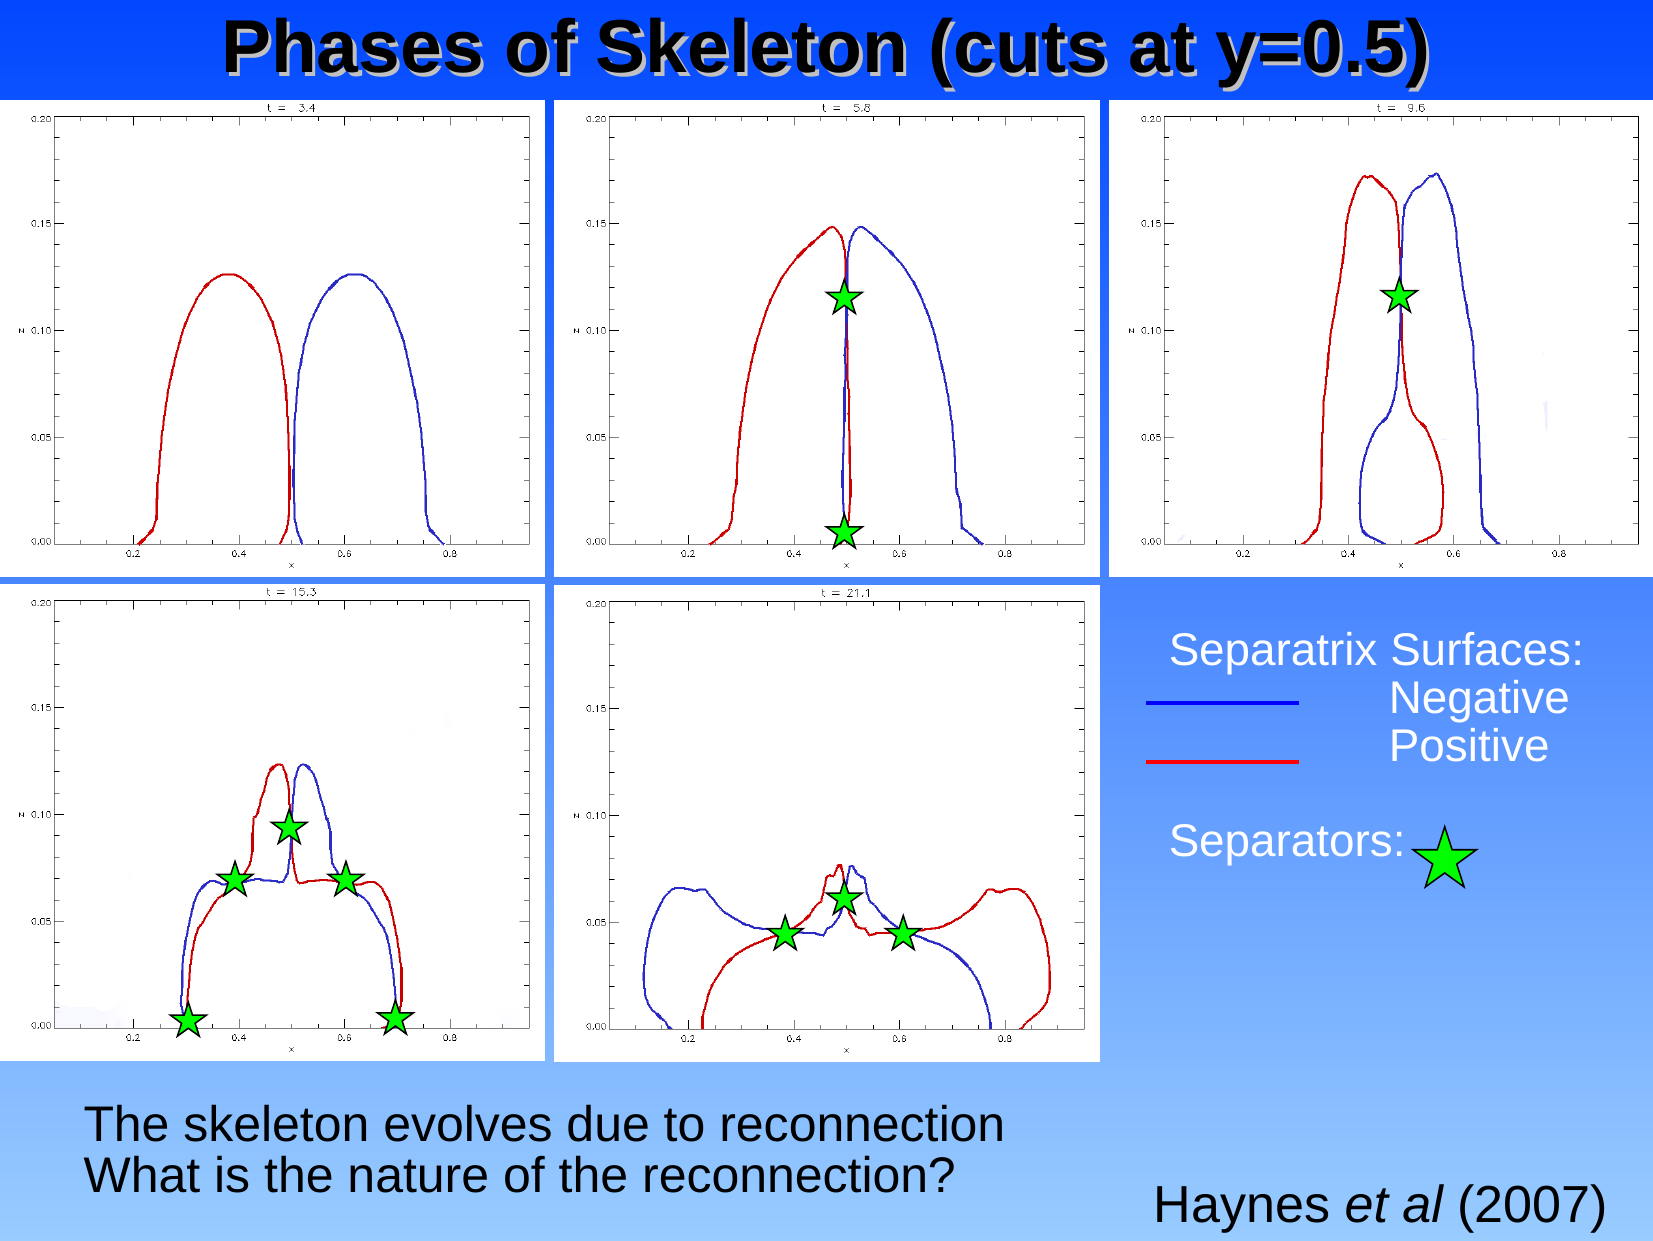

# Phases of Skeleton (cuts at y=0.5)
D=3
D=5
Phase 1
Phase 2
Phase 3
D=4
Phase 4
D=8
Phase 5
D=6
Separatrix Surfaces:
			Negative
			Positive
Separators:
The skeleton evolves due to reconnection
What is the nature of the reconnection?
Haynes et al (2007)